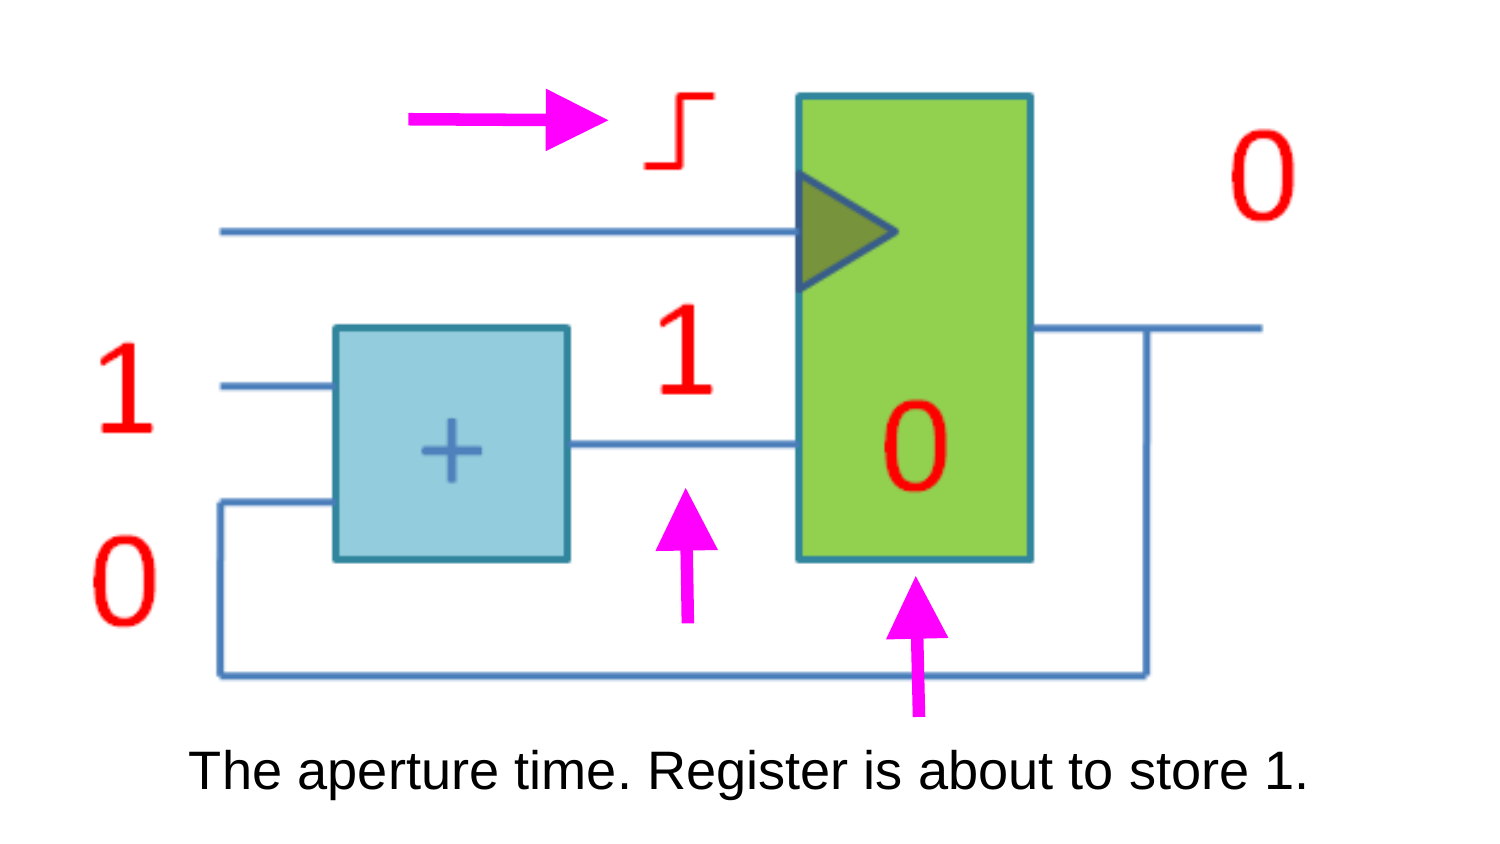

# The aperture time. Register is about to store 1.